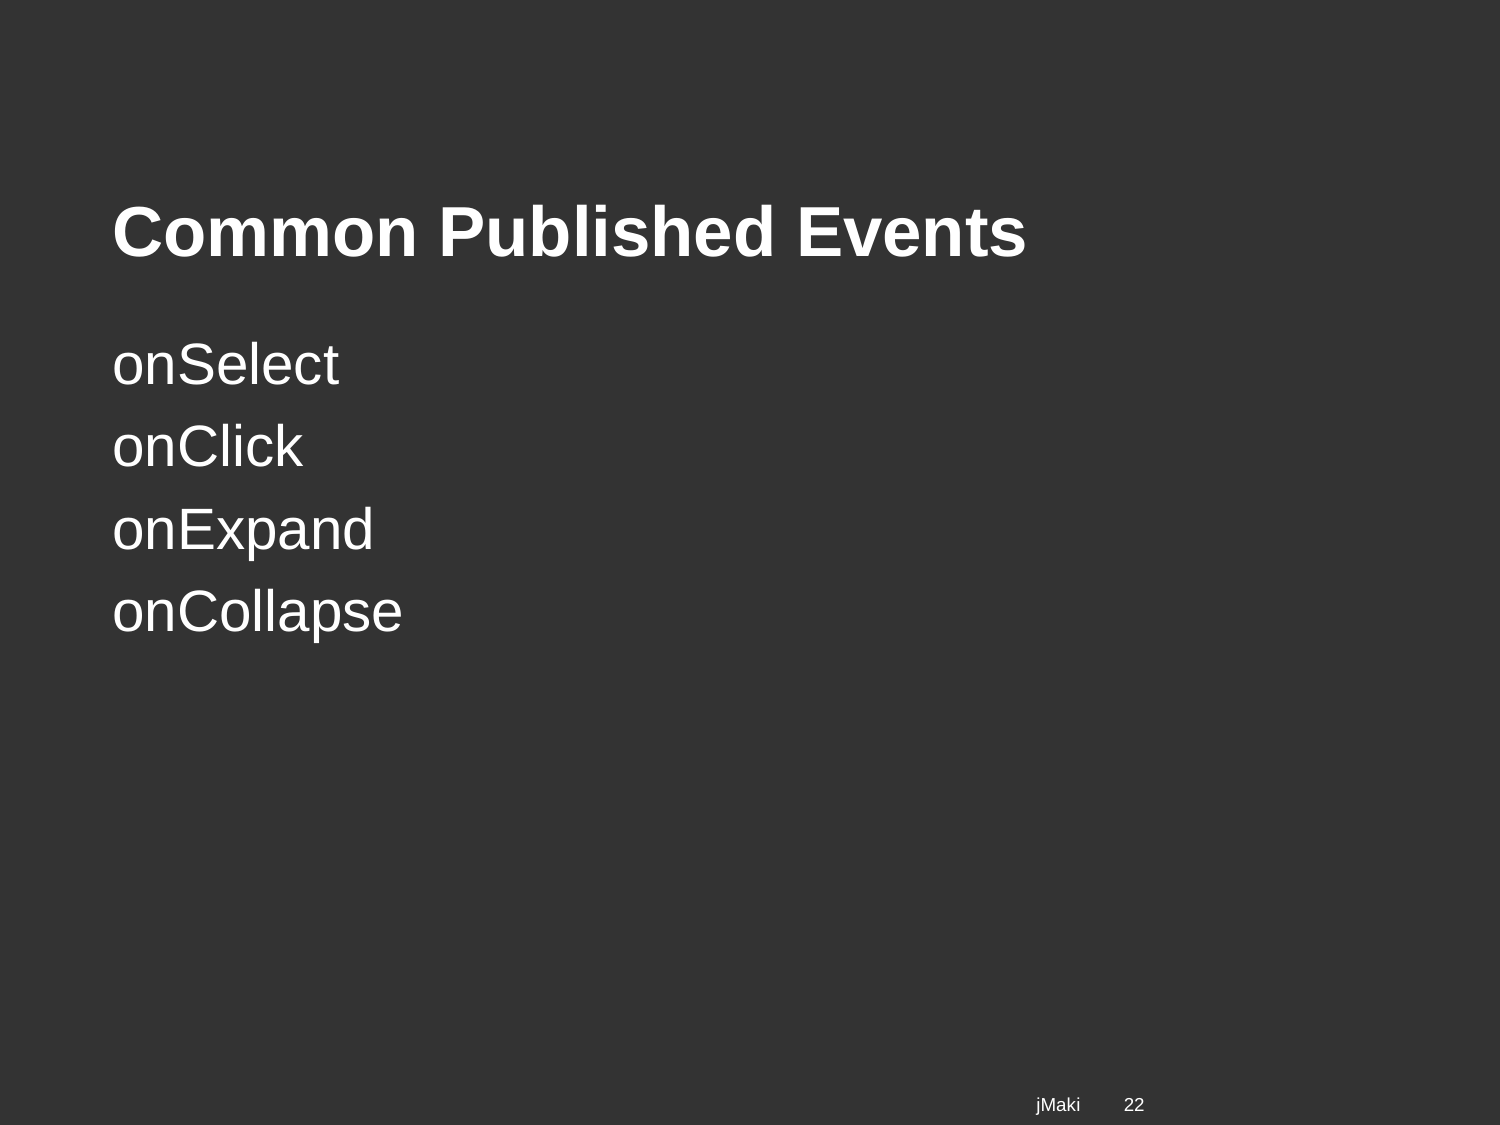

# Common Published Events
onSelect
onClick
onExpand
onCollapse